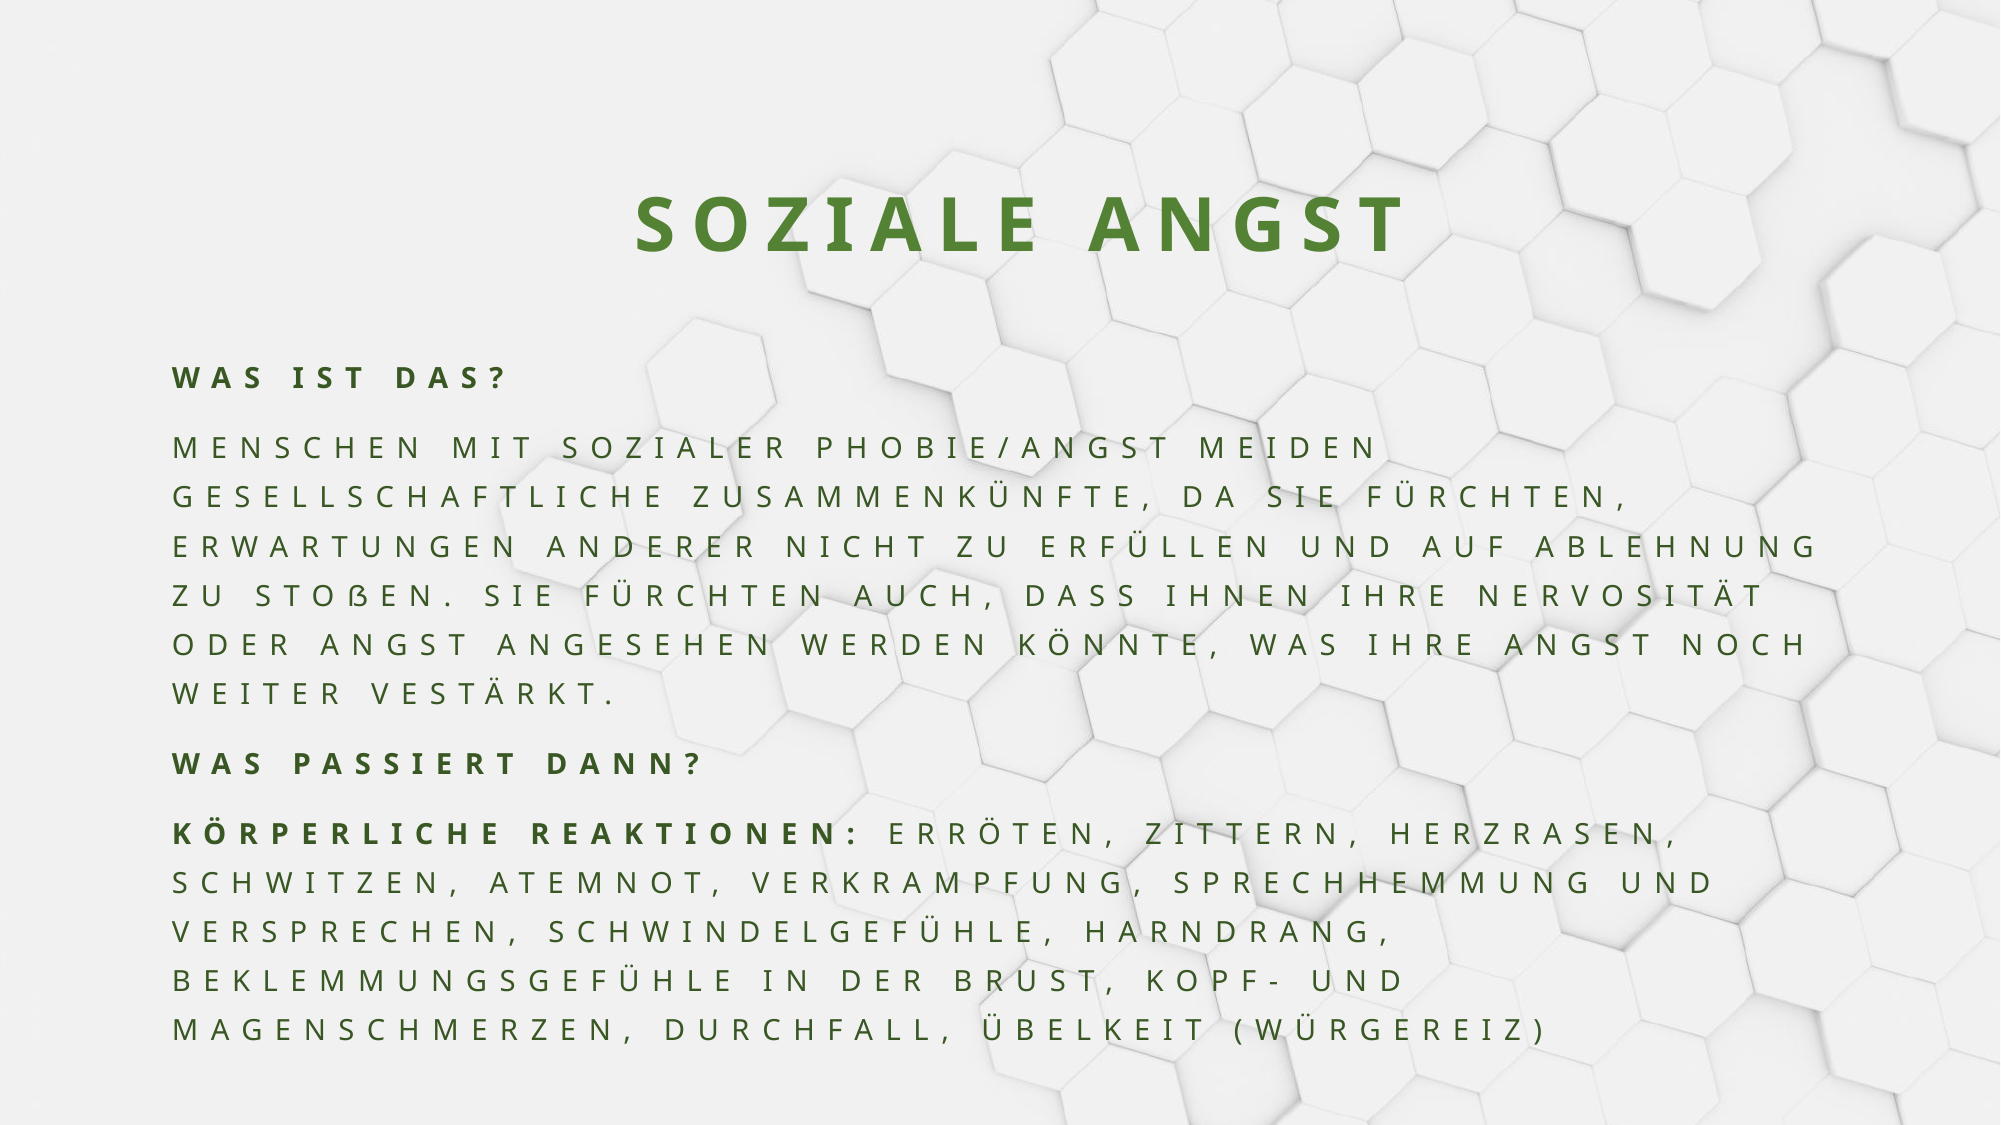

# Soziale Angst
Was ist das?
Menschen mit sozialer Phobie/Angst meiden gesellschaftliche Zusammenkünfte, da sie fürchten, Erwartungen anderer nicht zu erfüllen und auf Ablehnung zu stoßen. Sie fürchten auch, dass ihnen ihre nervosität oder angst angesehen werden könnte, was ihre angst noch weiter vestärkt.
Was passiert dann?
Körperliche Reaktionen: Erröten, Zittern, Herzrasen, Schwitzen, Atemnot, Verkrampfung, Sprechhemmung und versprechen, schwindelgefühle, harndrang, beklemmungsgefühle in der brust, kopf- und magenschmerzen, durchfall, übelkeit (würgereiz)